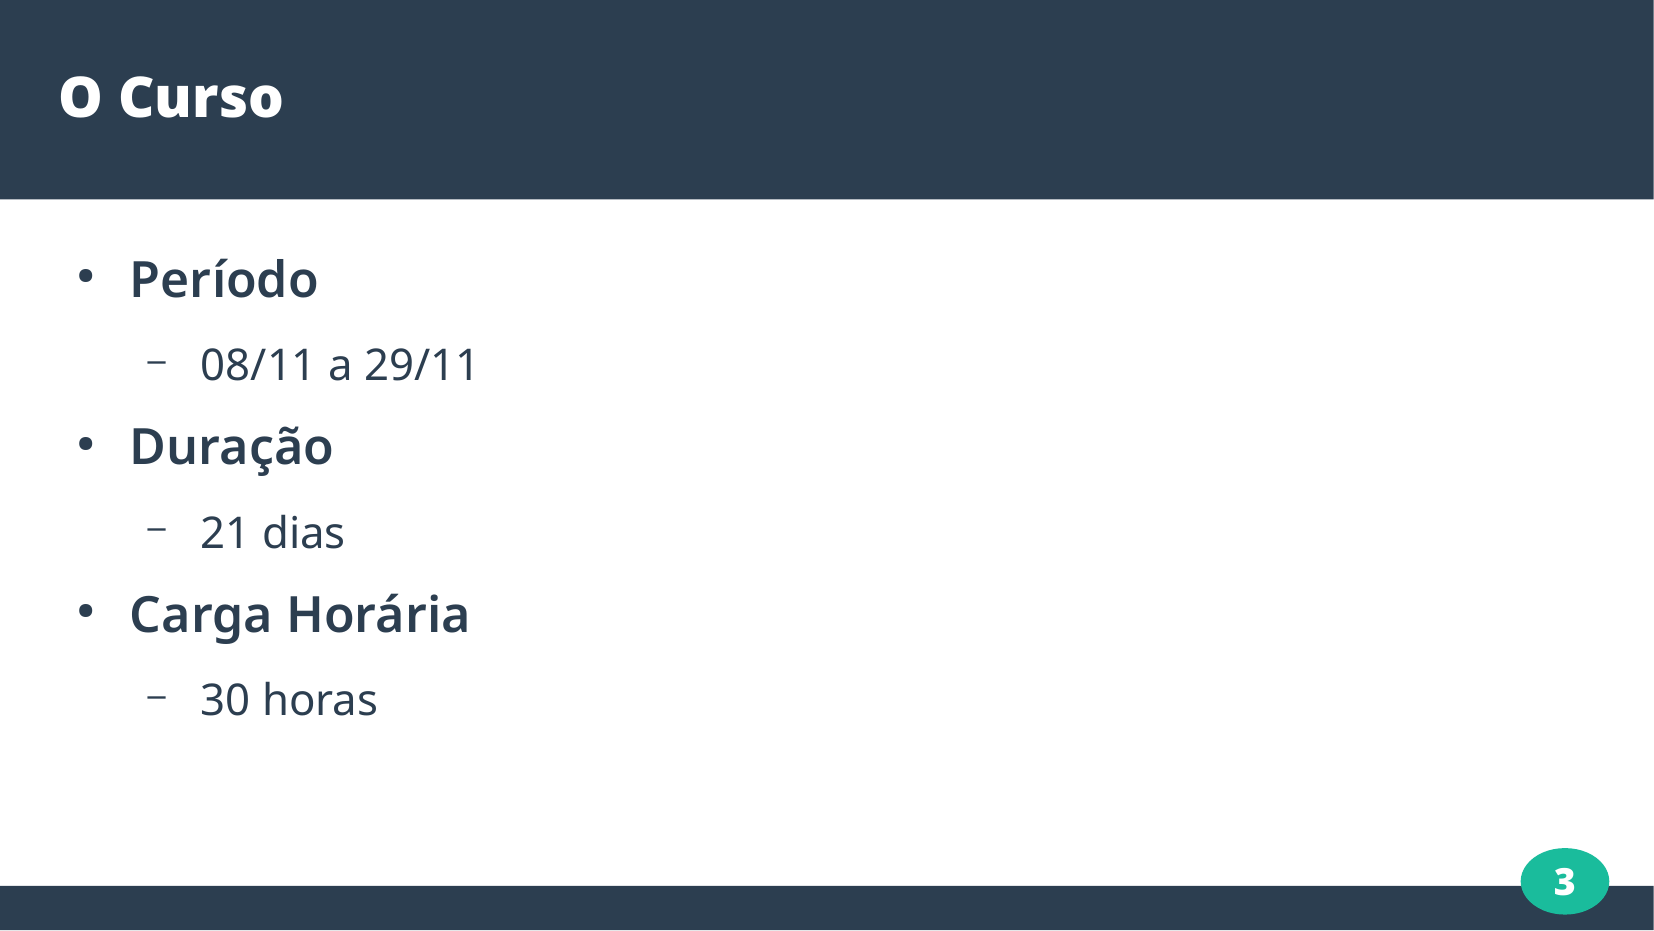

# O Curso
Período
08/11 a 29/11
Duração
21 dias
Carga Horária
30 horas
3